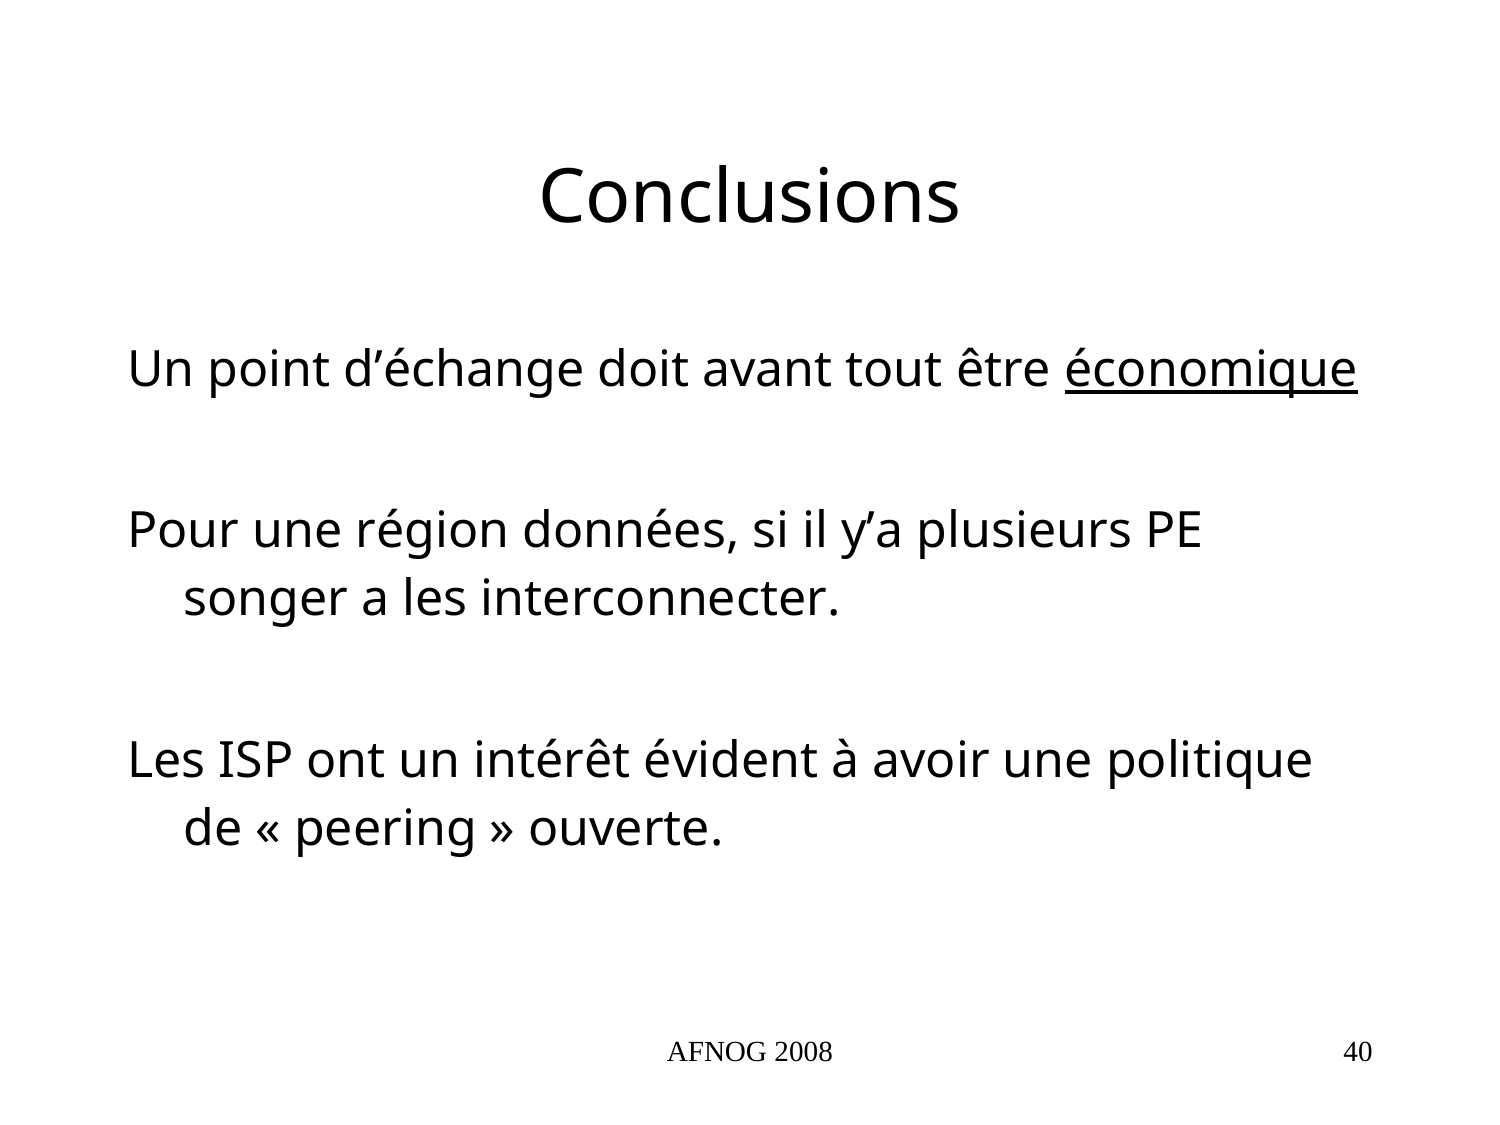

# Conclusions
Un point d’échange doit avant tout être économique
Pour une région données, si il y’a plusieurs PE songer a les interconnecter.
Les ISP ont un intérêt évident à avoir une politique de « peering » ouverte.
AFNOG 2008